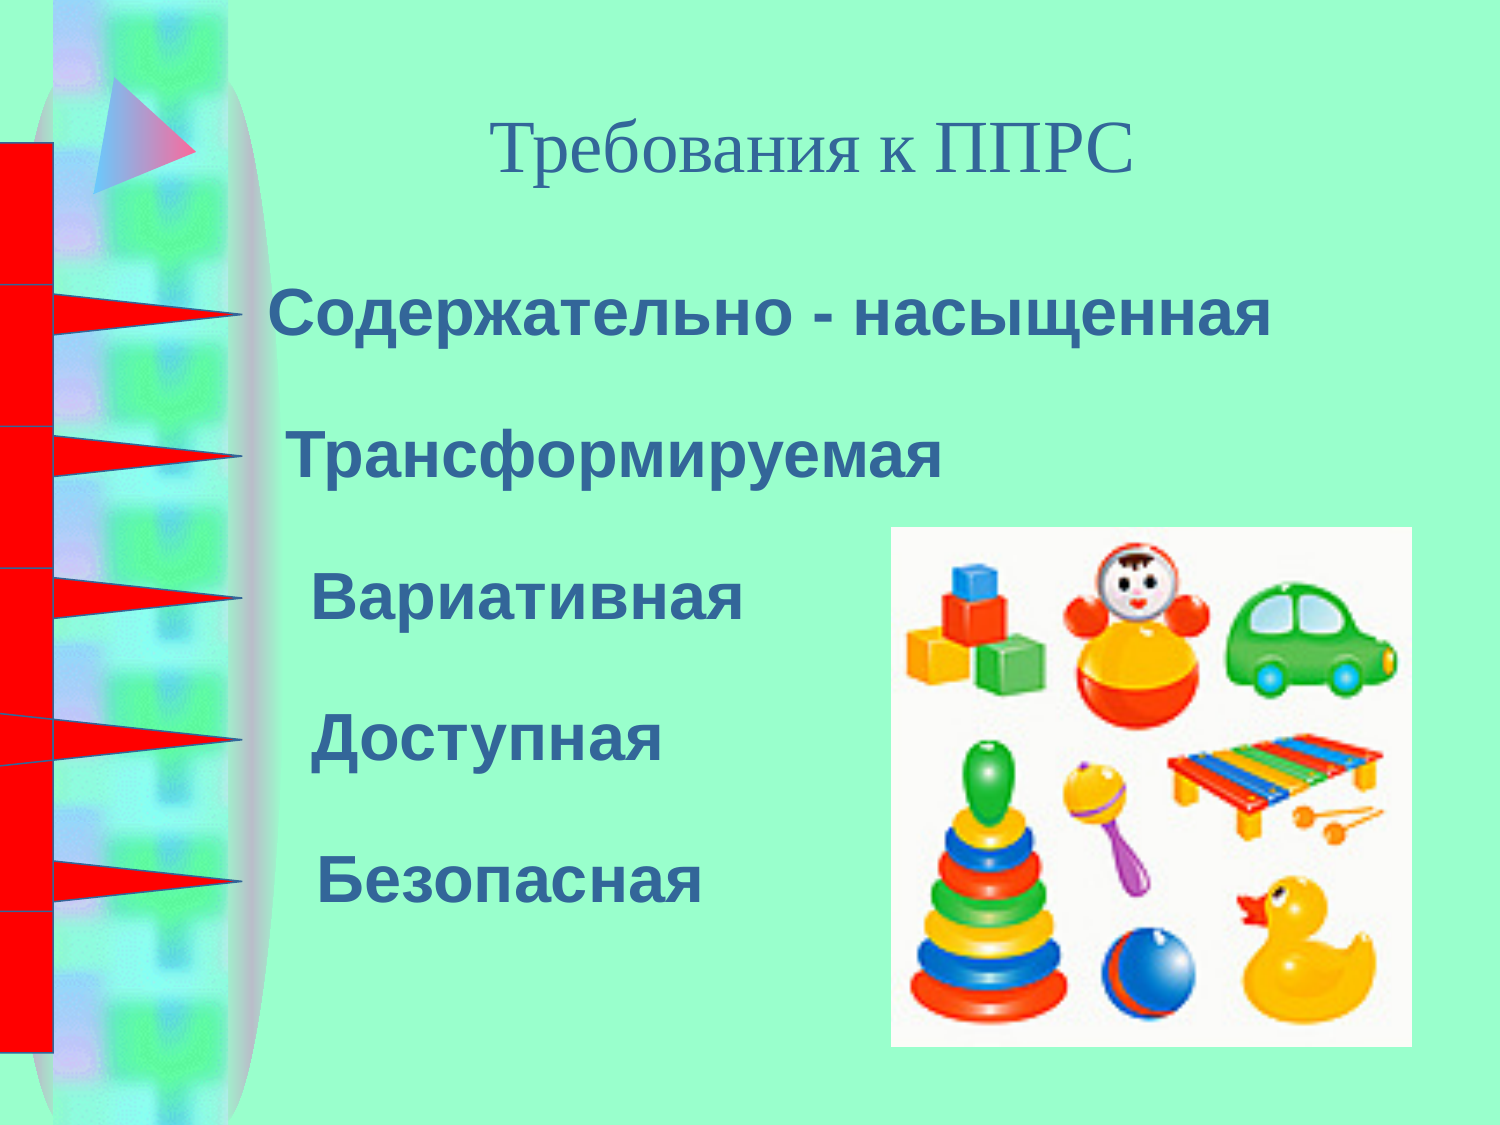

Требования к ППРС
Содержательно - насыщенная
Трансформируемая
Вариативная
Доступная
Безопасная